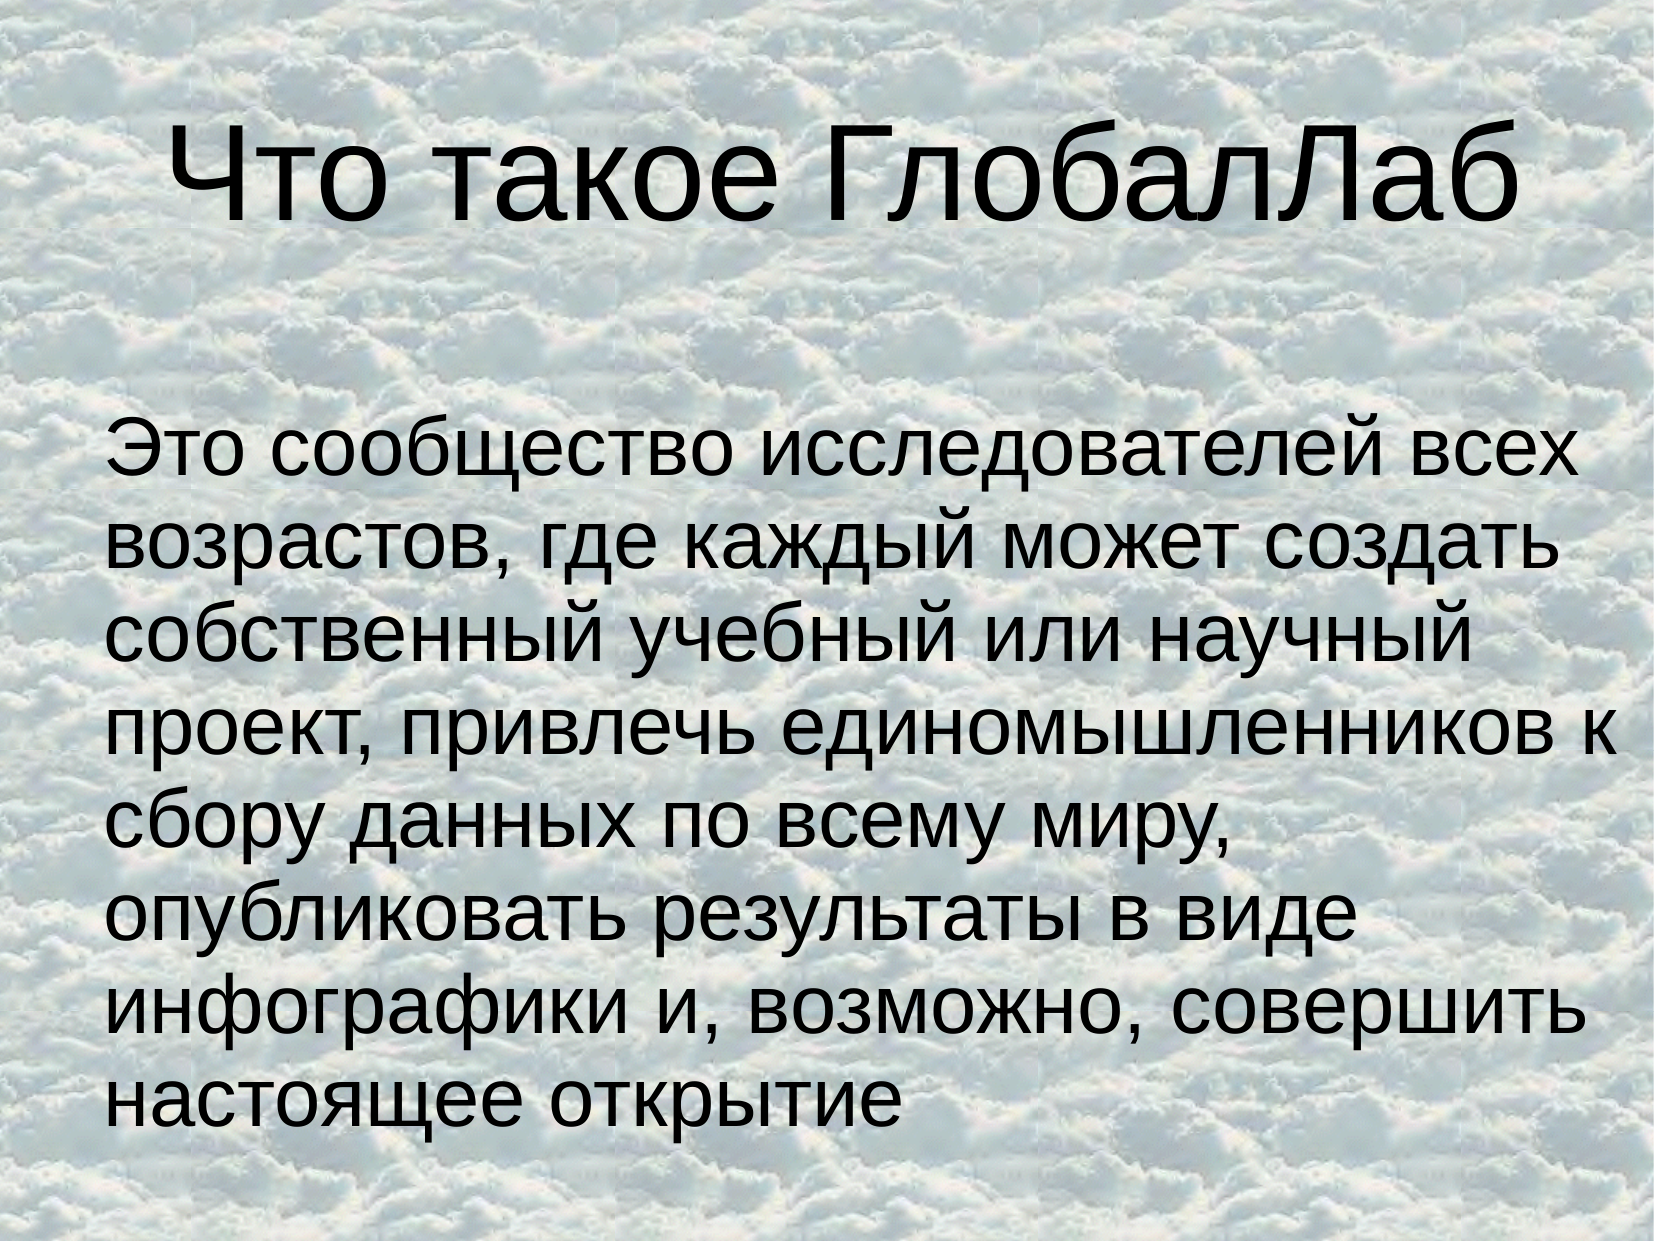

Что такое ГлобалЛаб
Это сообщество исследователей всех возрастов, где каждый может создать собственный учебный или научный проект, привлечь единомышленников к сбору данных по всему миру, опубликовать результаты в виде инфографики и, возможно, совершить настоящее открытие